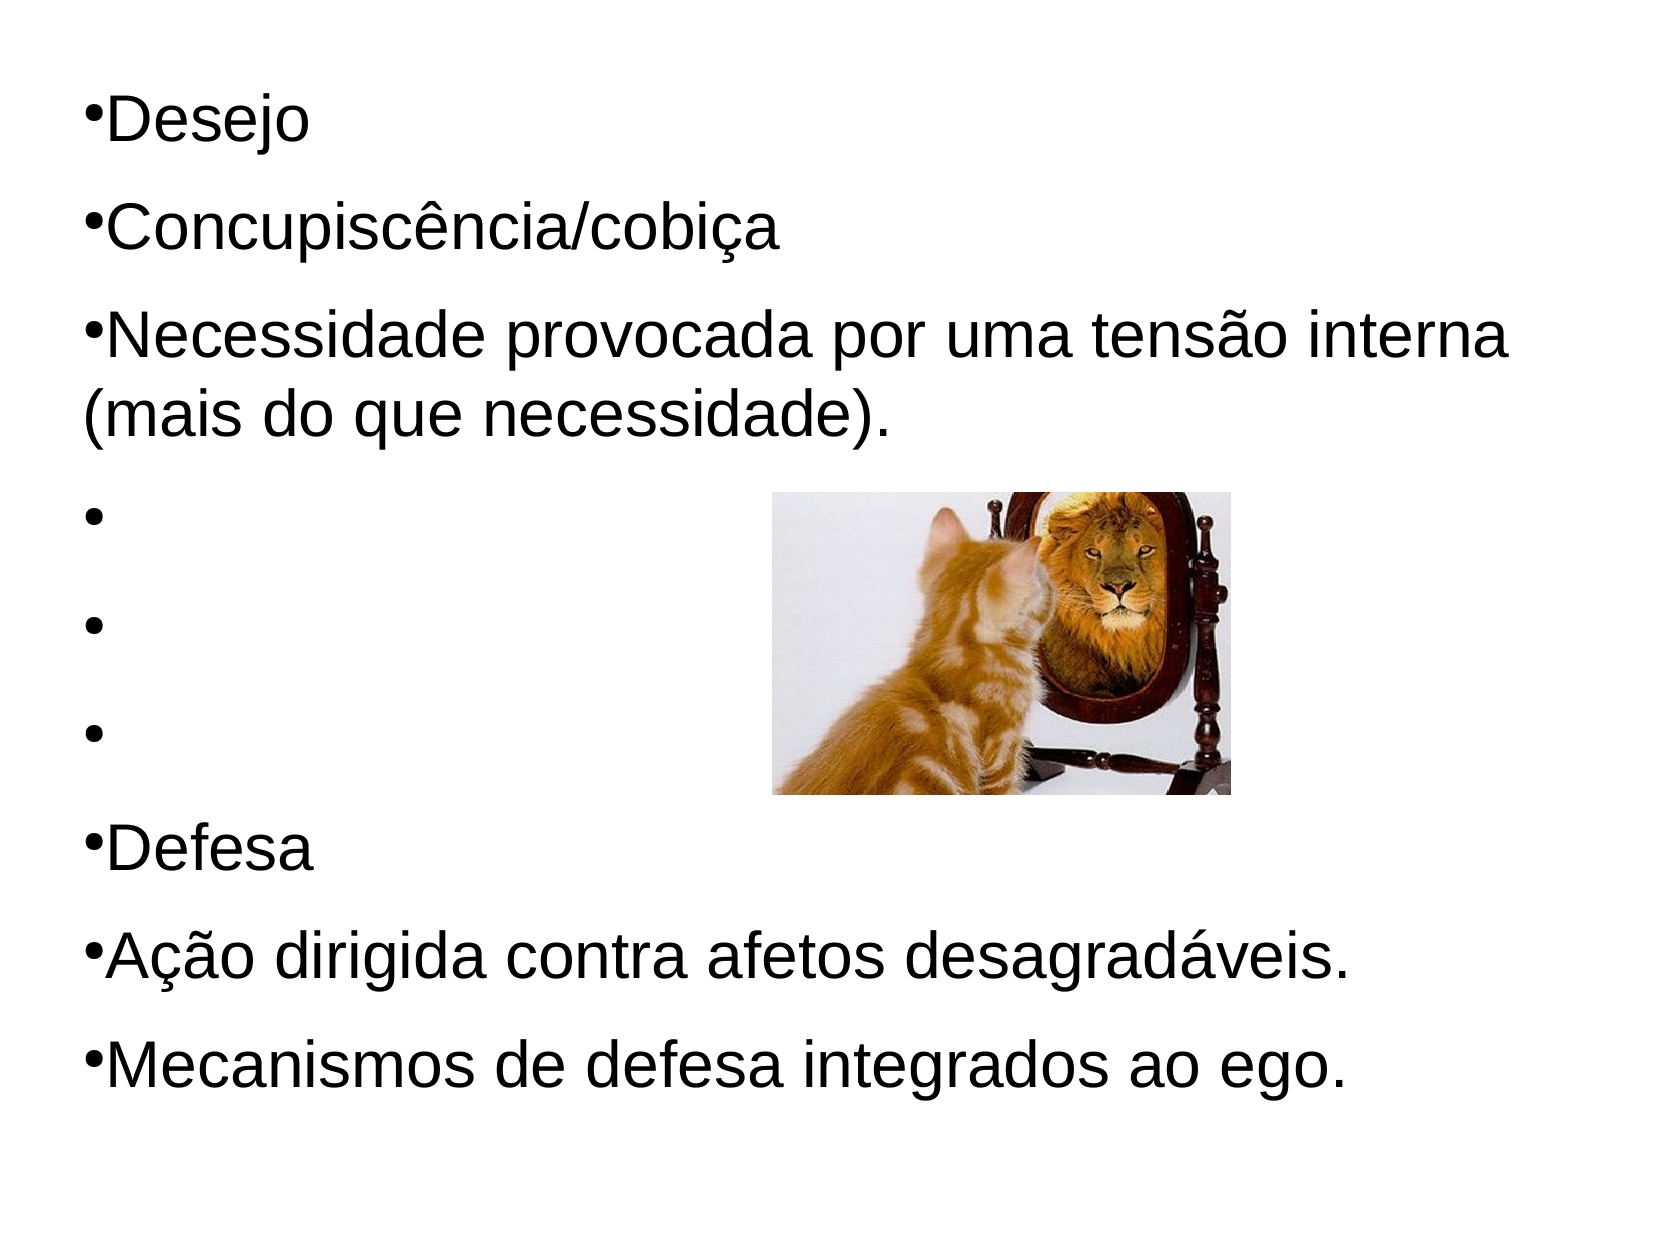

# Desejo
Concupiscência/cobiça
Necessidade provocada por uma tensão interna (mais do que necessidade).
Defesa
Ação dirigida contra afetos desagradáveis.
Mecanismos de defesa integrados ao ego.